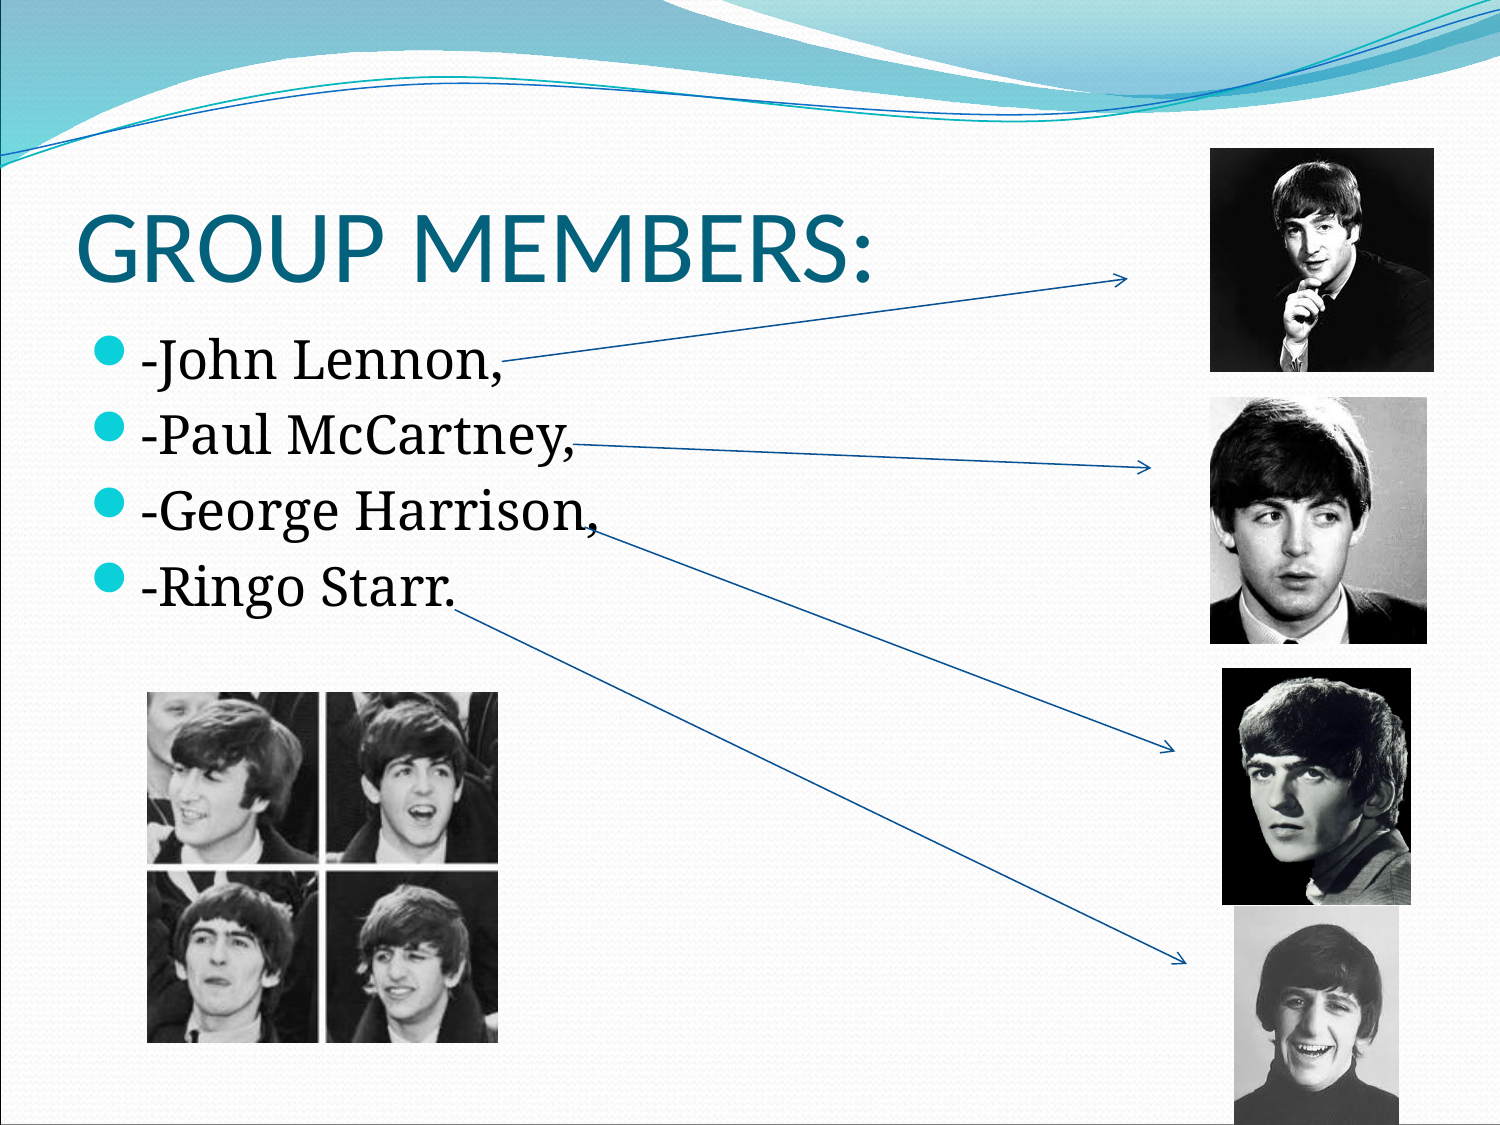

# GROUP MEMBERS:
-John Lennon,
-Paul McCartney,
-George Harrison,
-Ringo Starr.